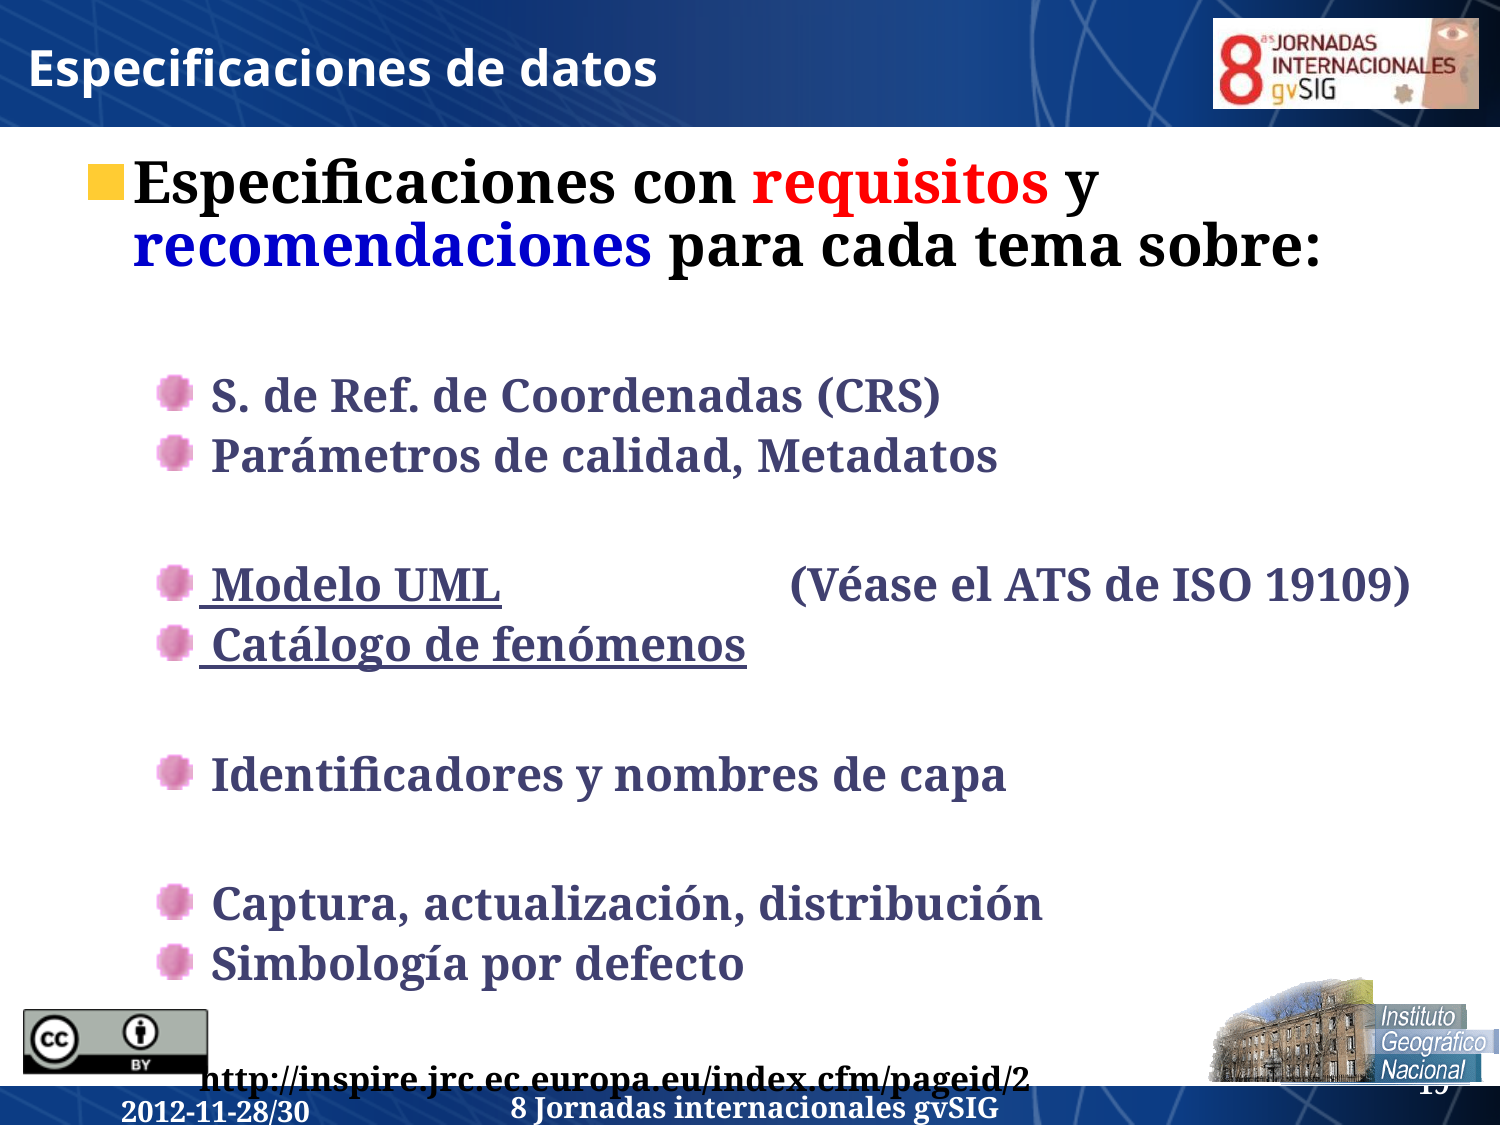

# Especificaciones de datos
Especificaciones con requisitos y recomendaciones para cada tema sobre:
 S. de Ref. de Coordenadas (CRS)
 Parámetros de calidad, Metadatos
 Modelo UML				(Véase el ATS de ISO 19109)
 Catálogo de fenómenos
 Identificadores y nombres de capa
 Captura, actualización, distribución
 Simbología por defecto
http://inspire.jrc.ec.europa.eu/index.cfm/pageid/2